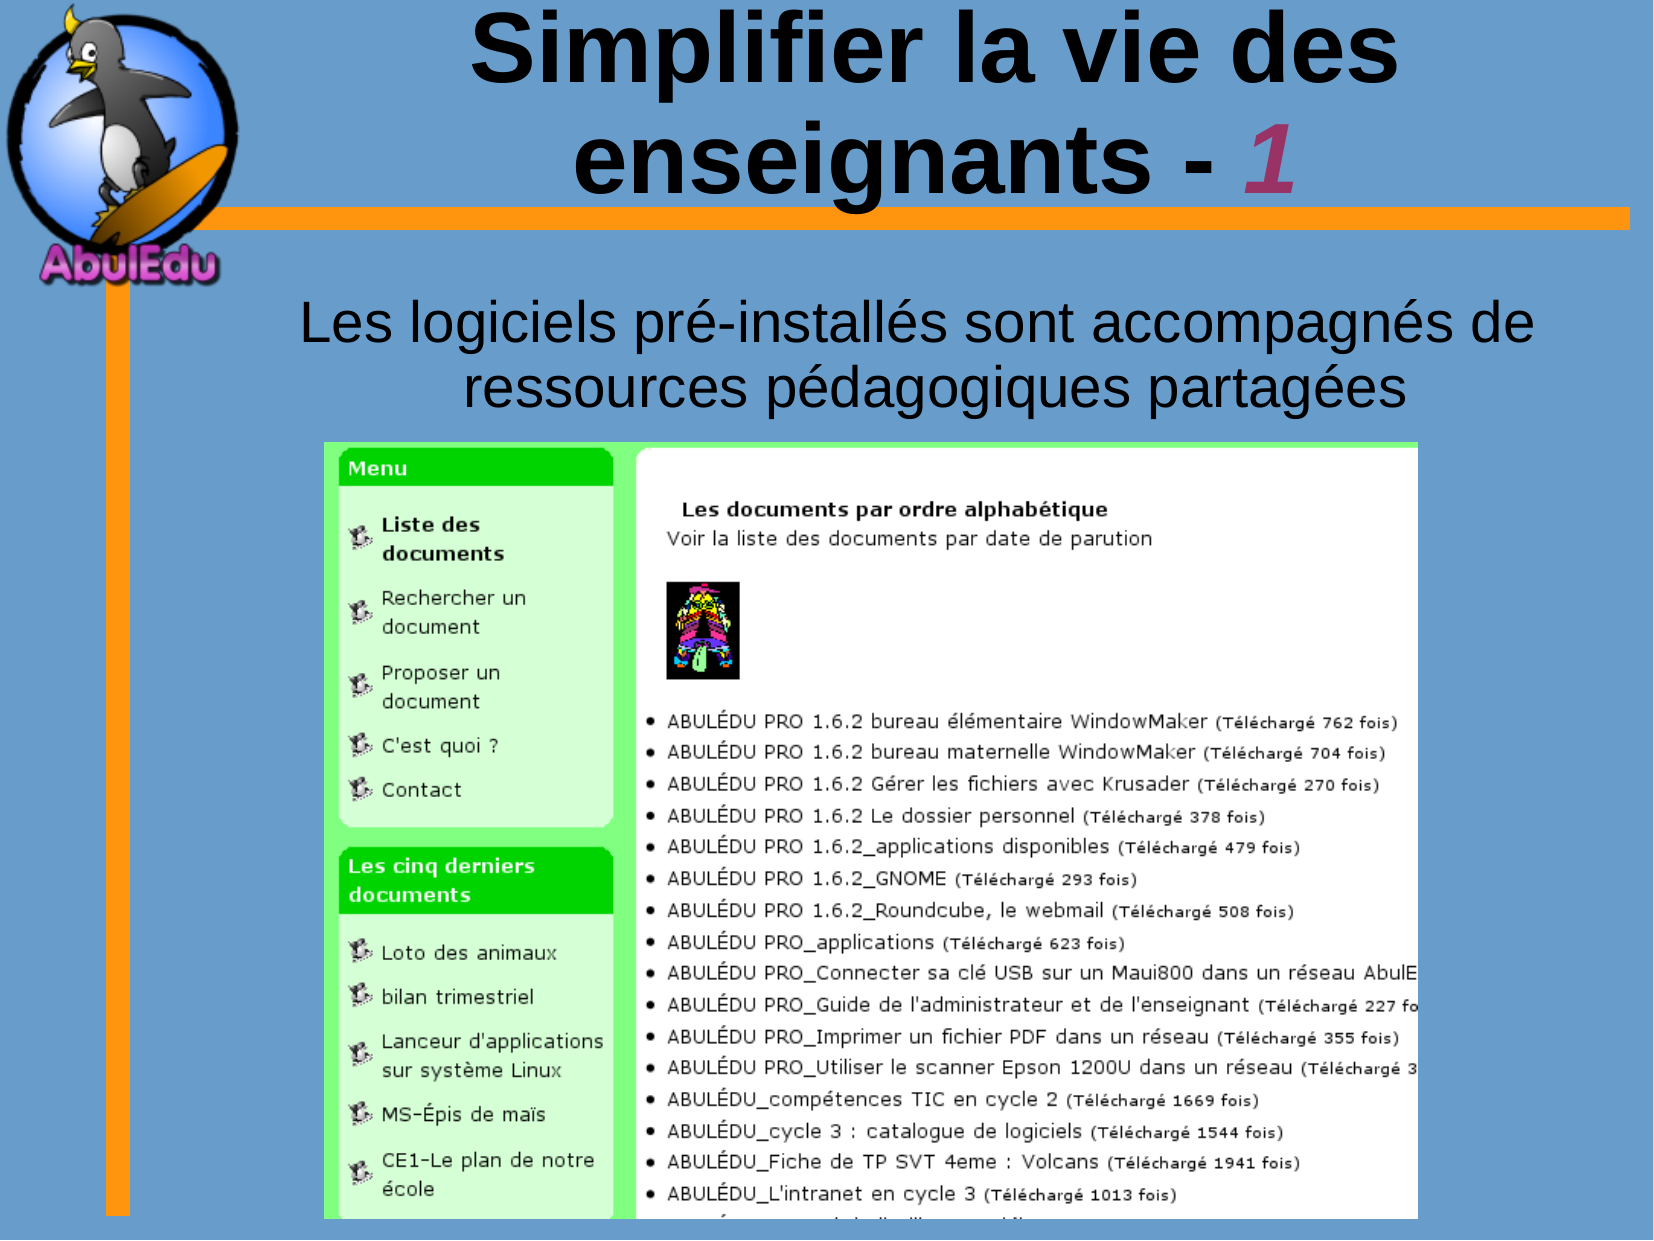

# Simplifier la vie des enseignants - 1
Les logiciels pré-installés sont accompagnés de ressources pédagogiques partagées